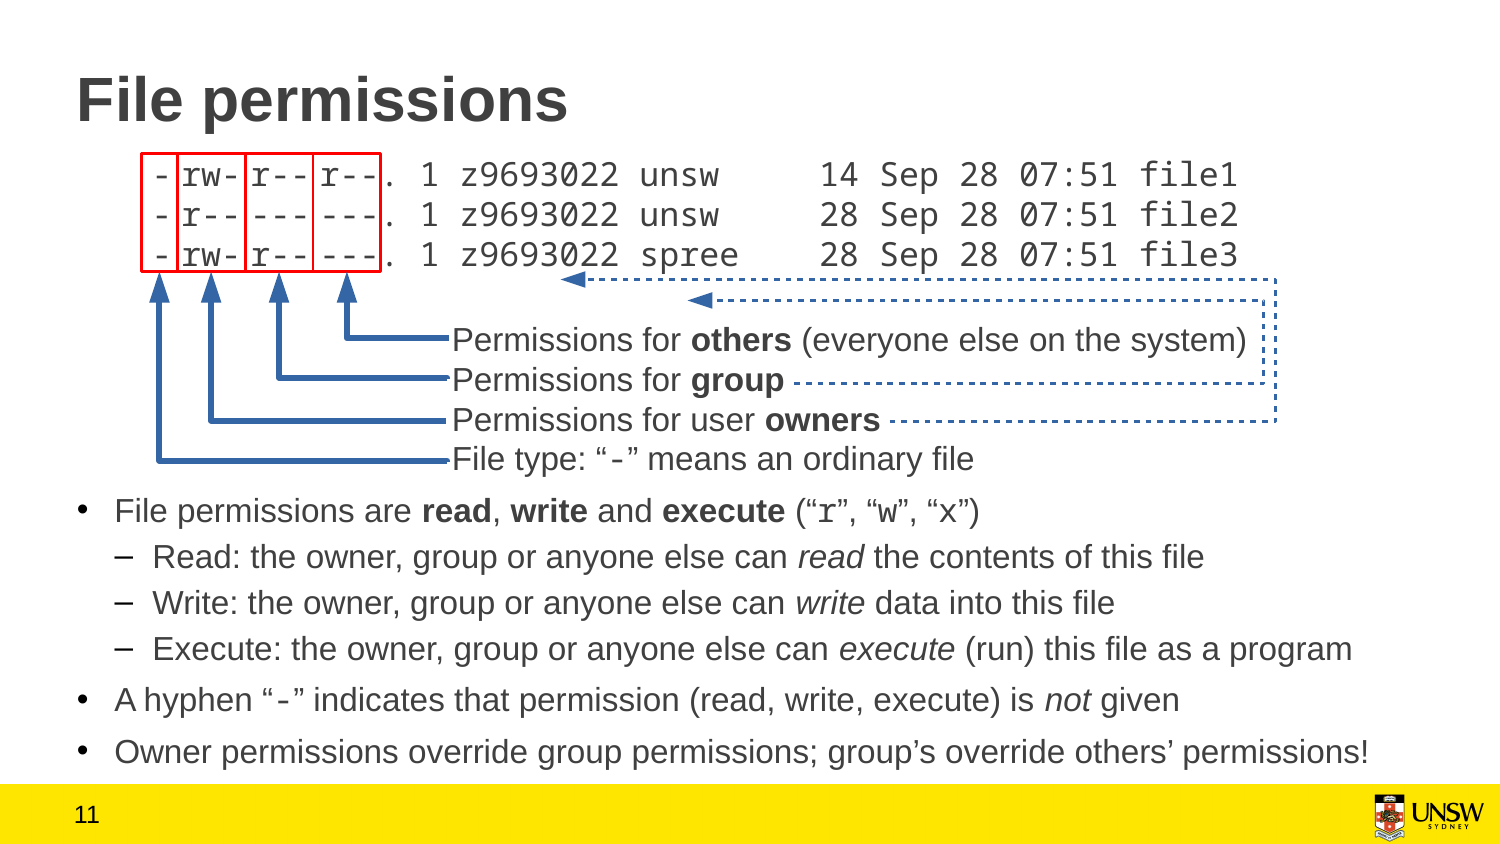

# File permissions
 	- rw- r-- r--. 1 z9693022 unsw 14 Sep 28 07:51 file1
	- r-- --- ---. 1 z9693022 unsw 28 Sep 28 07:51 file2
	- rw- r-- ---. 1 z9693022 spree 28 Sep 28 07:51 file3
					Permissions for others (everyone else on the system)
					Permissions for group
					Permissions for user owners
					File type: “-” means an ordinary file
File permissions are read, write and execute (“r”, “w”, “x”)
Read: the owner, group or anyone else can read the contents of this file
Write: the owner, group or anyone else can write data into this file
Execute: the owner, group or anyone else can execute (run) this file as a program
A hyphen “-” indicates that permission (read, write, execute) is not given
Owner permissions override group permissions; group’s override others’ permissions!